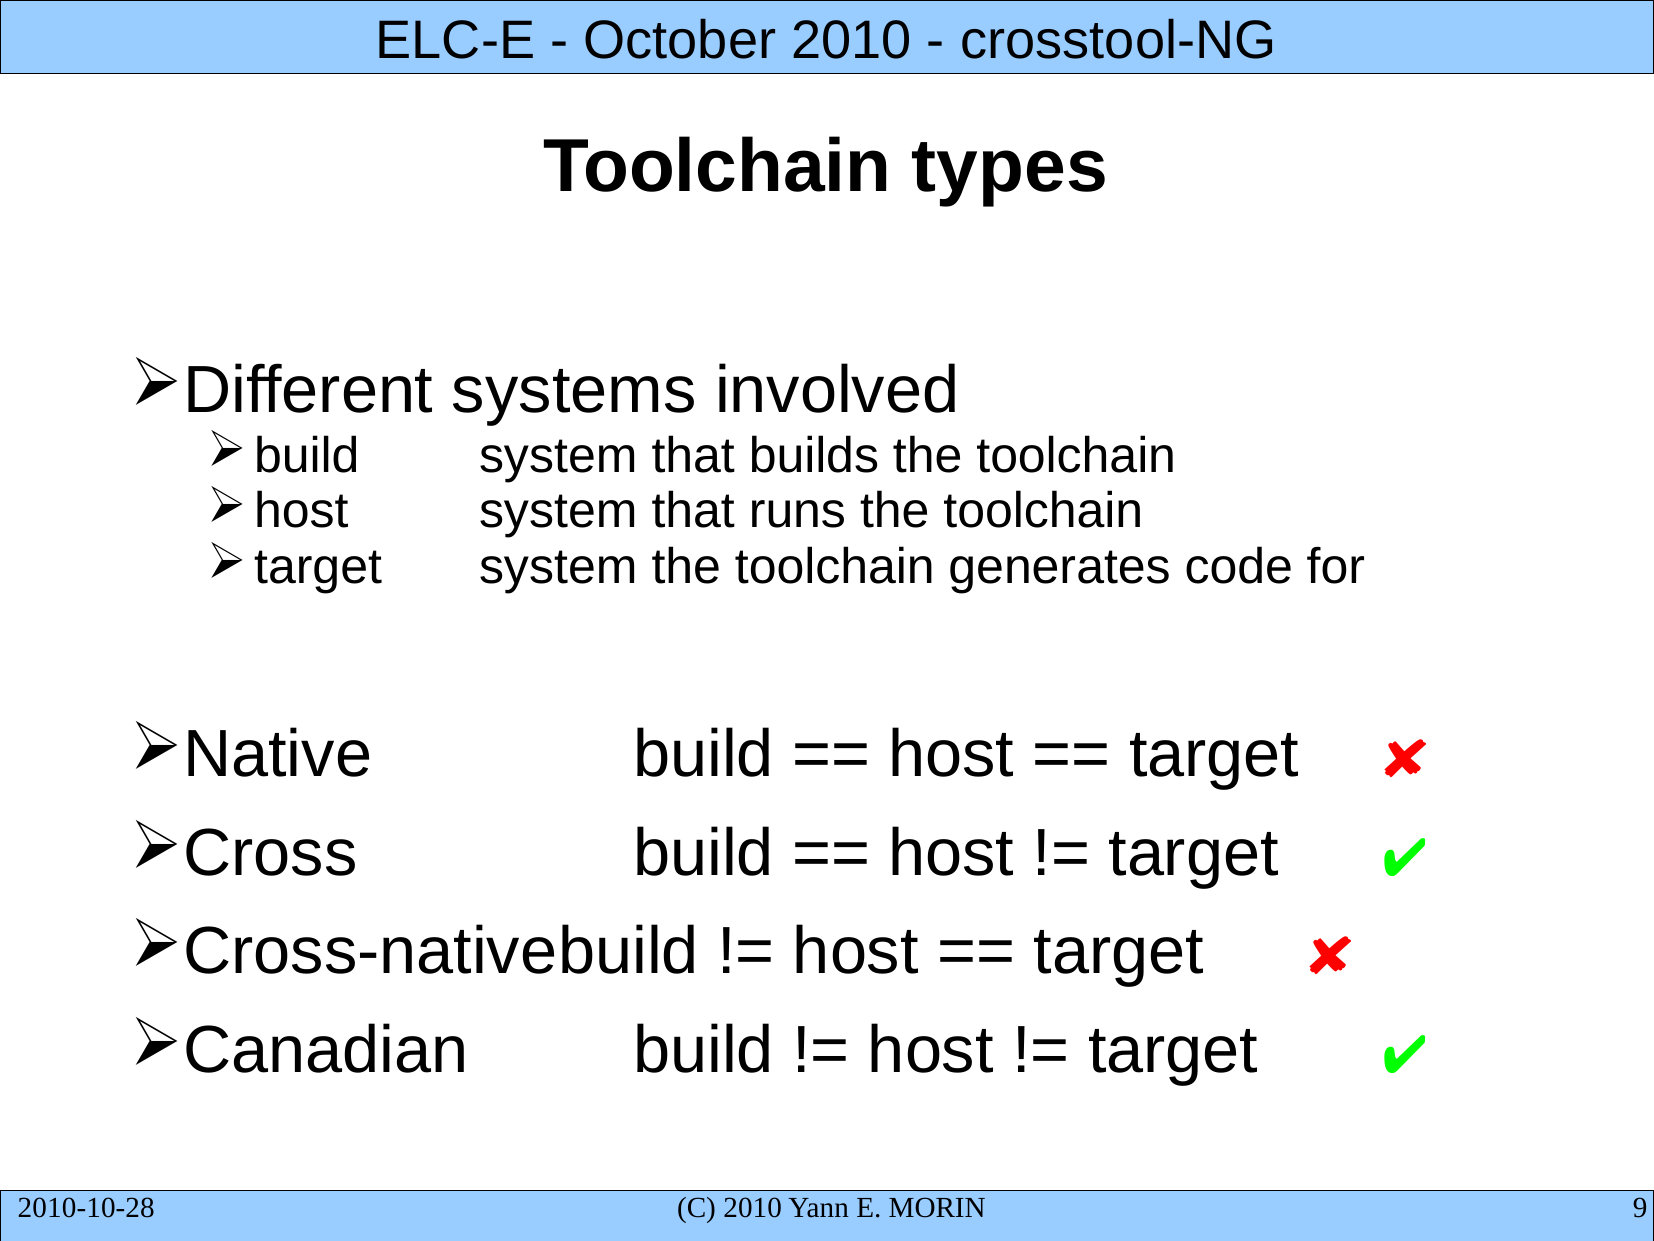

ELC-E - October 2010 - crosstool-NG
Toolchain types
# Different systems involved
build		system that builds the toolchain
host		system that runs the toolchain
target		system the toolchain generates code for
Native				build == host == target		
Cross				build == host != target		
Cross-native	build != host == target		
Canadian			build != host != target		
2010-10-28
(C) 2010 Yann E. MORIN
9